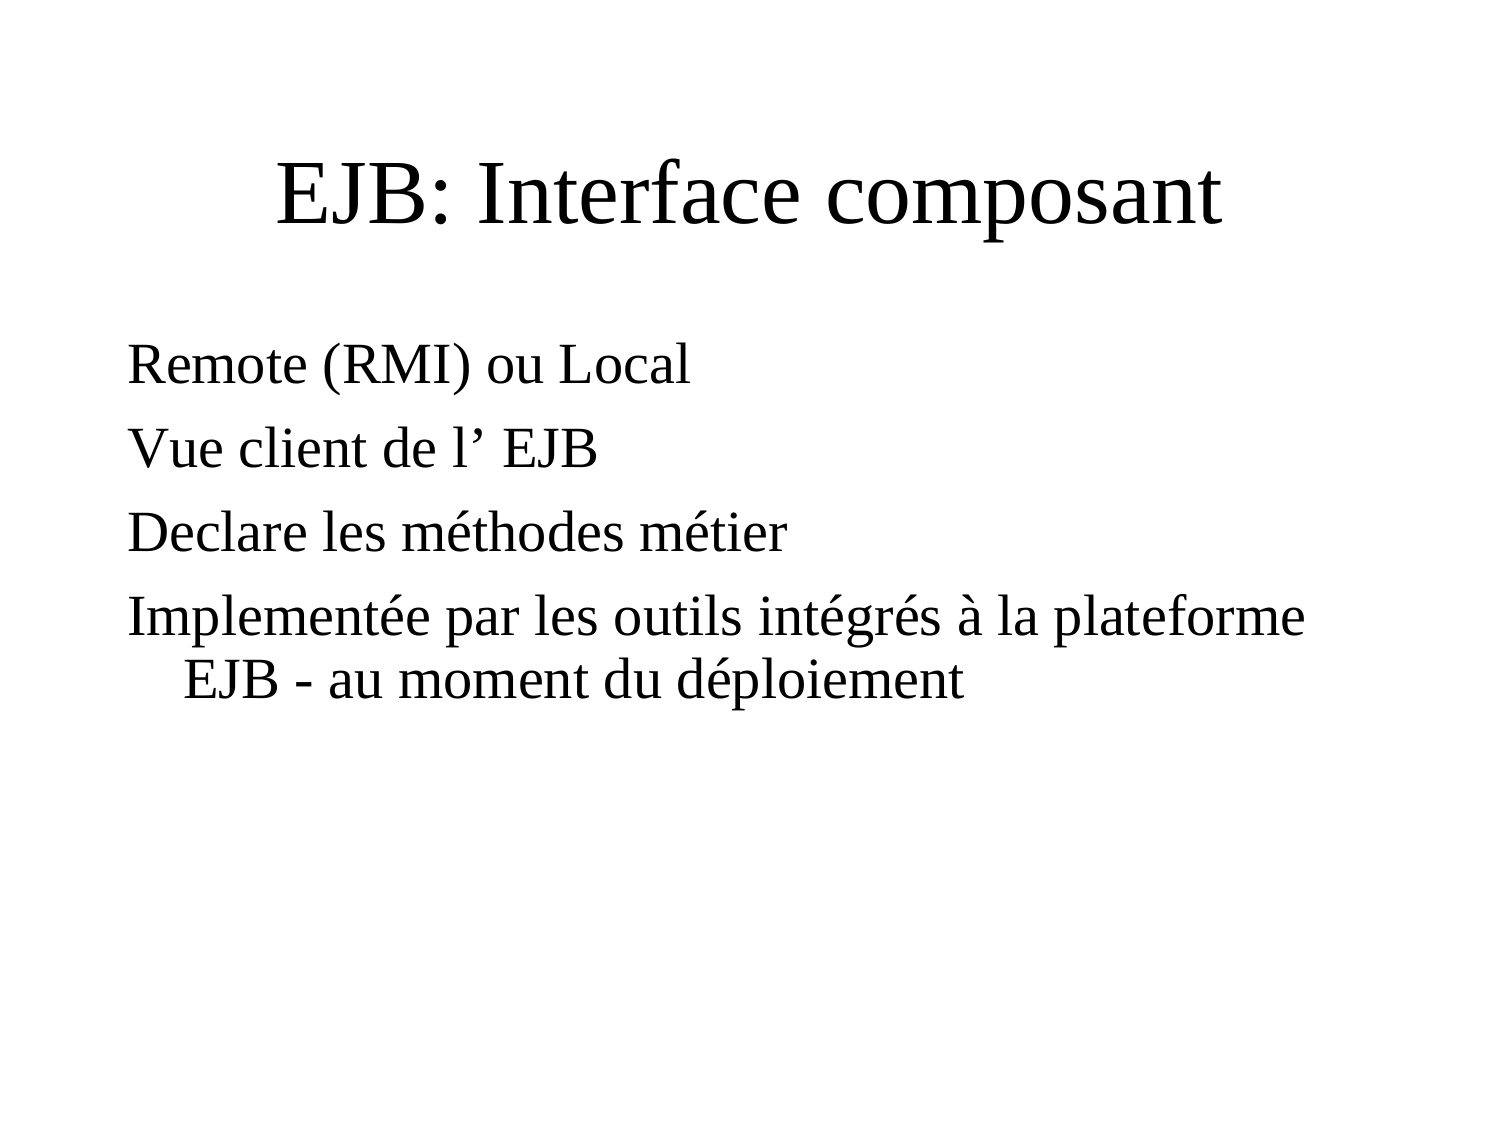

# EJB: Interface composant
Remote (RMI) ou Local
Vue client de l’ EJB
Declare les méthodes métier
Implementée par les outils intégrés à la plateforme EJB - au moment du déploiement